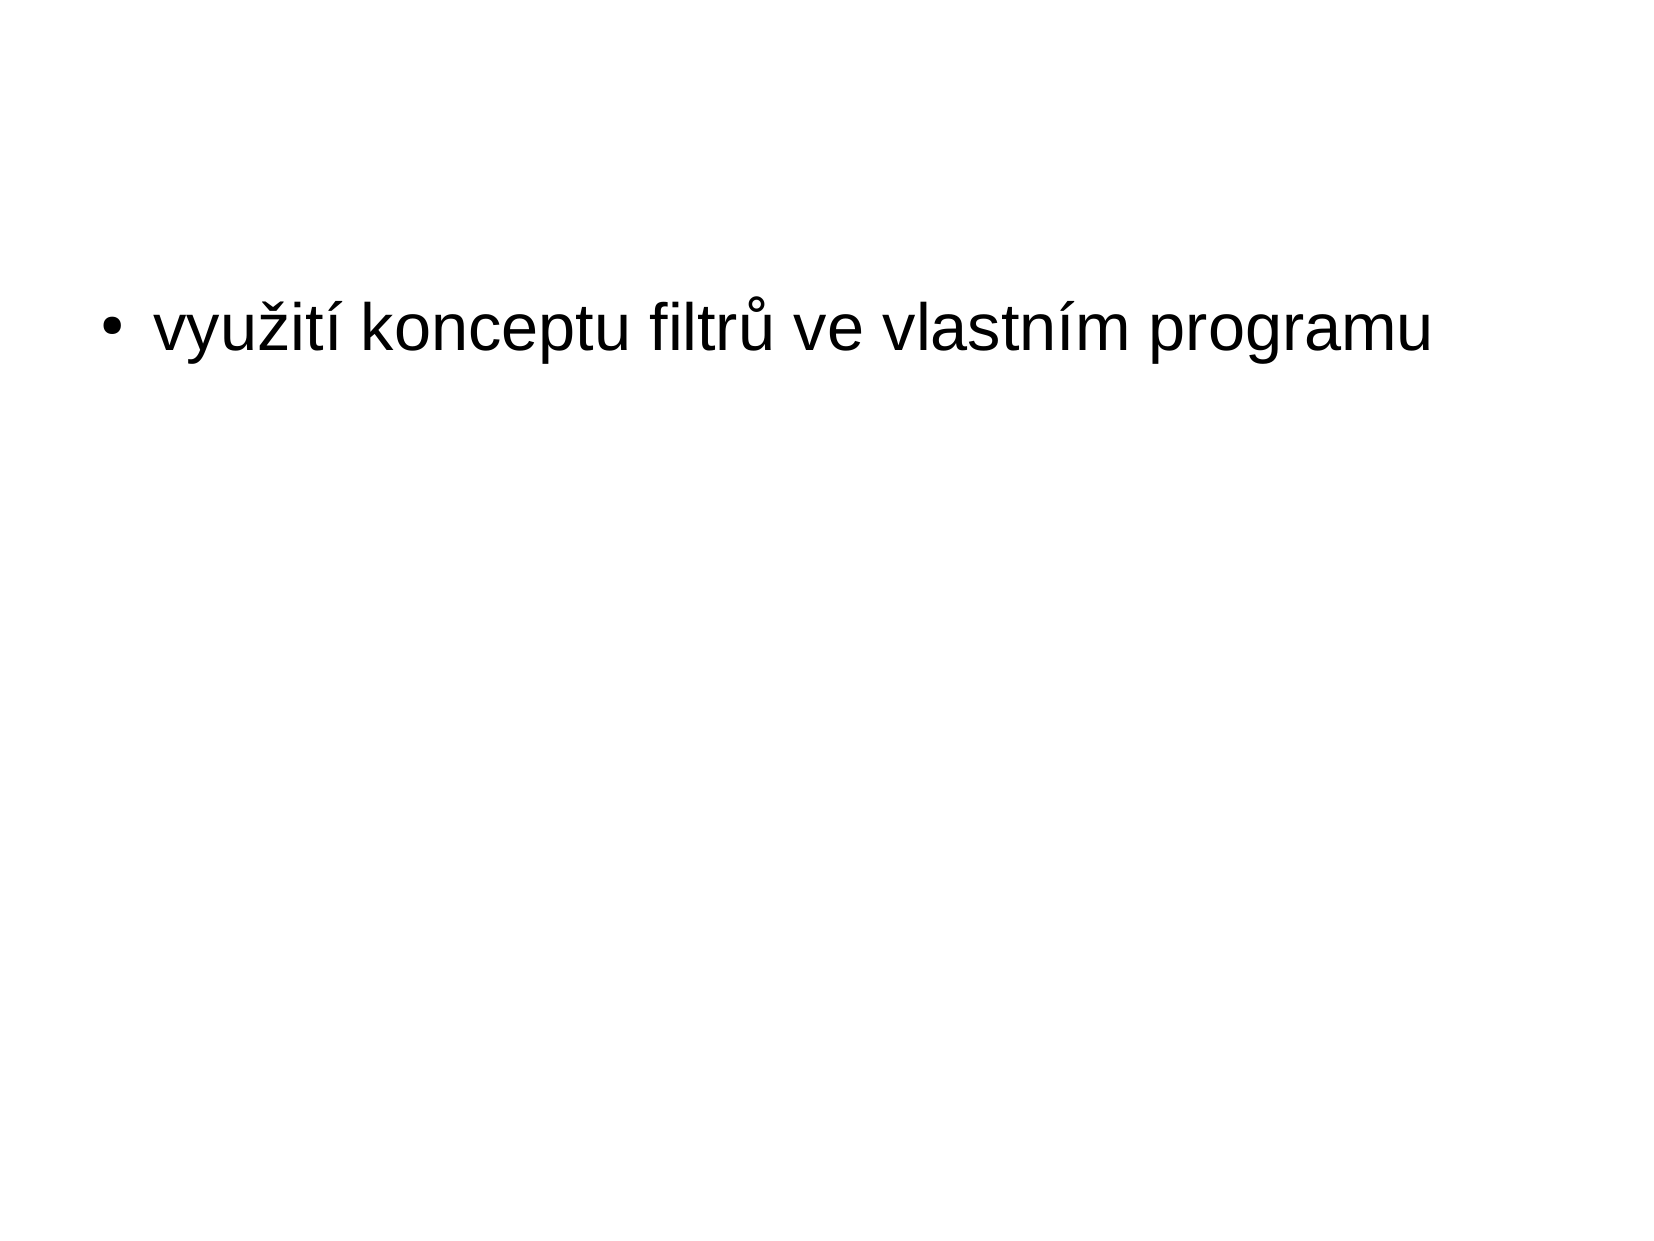

#
využití konceptu filtrů ve vlastním programu